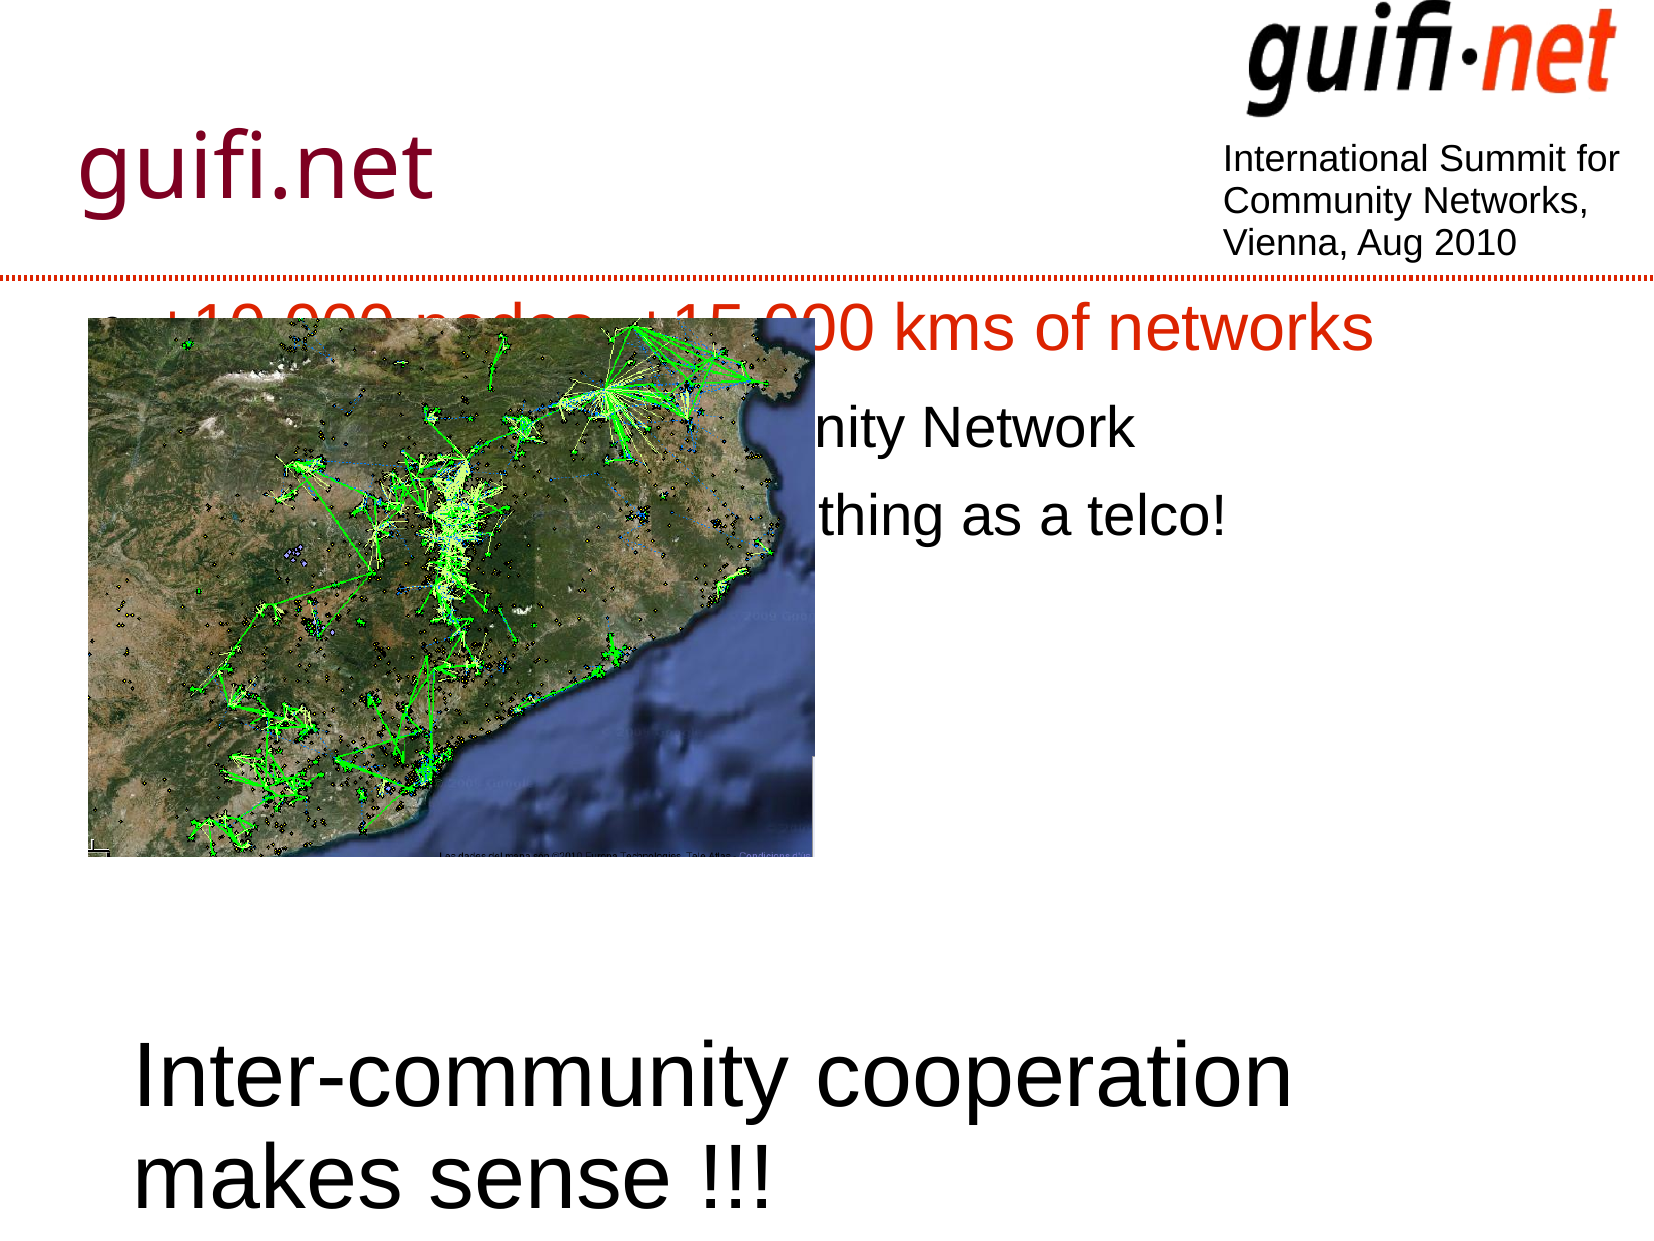

# guifi.net
+10,000 nodes, +15.000 kms of networks
Large as a Community Network
...but still almost nothing as a telco!
Inter-community cooperation makes sense !!!